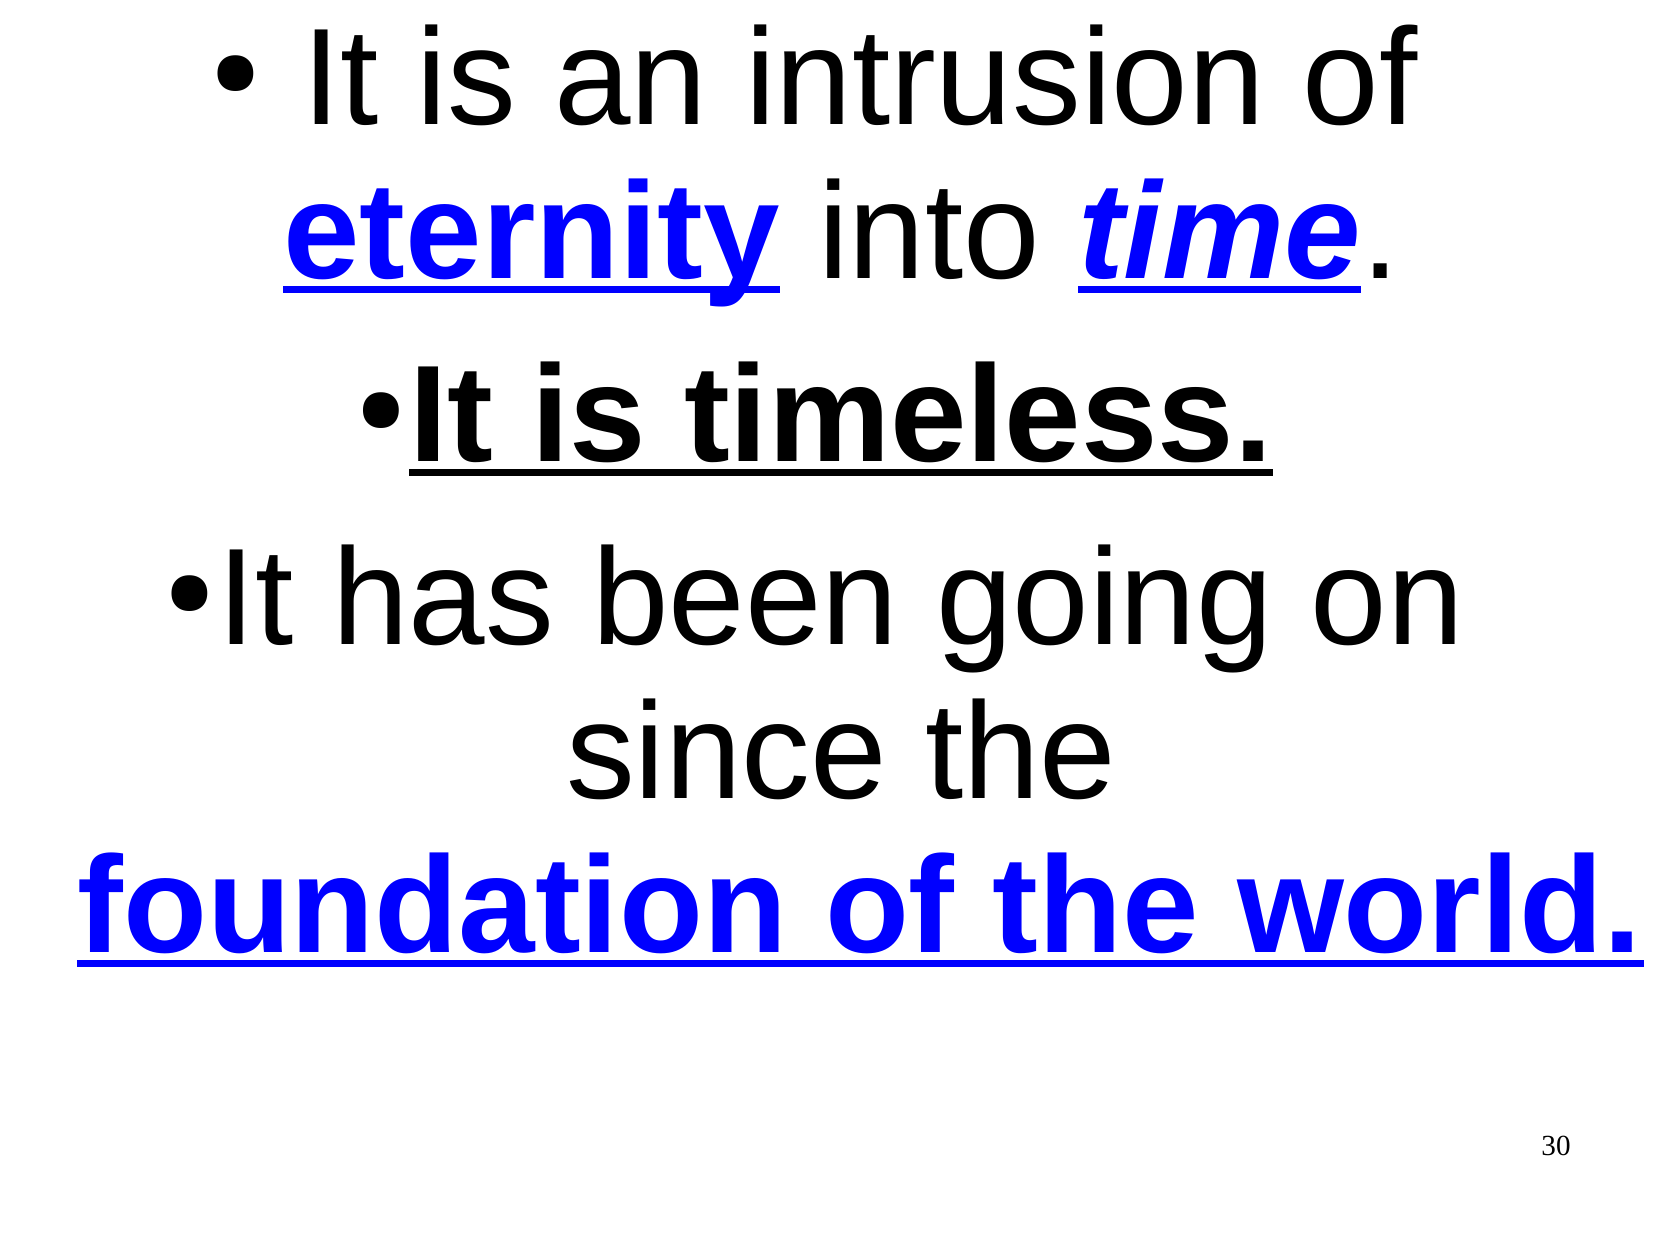

# It is an intrusion of eternity into time.
It is timeless.
It has been going on
since the
foundation of the world.
30